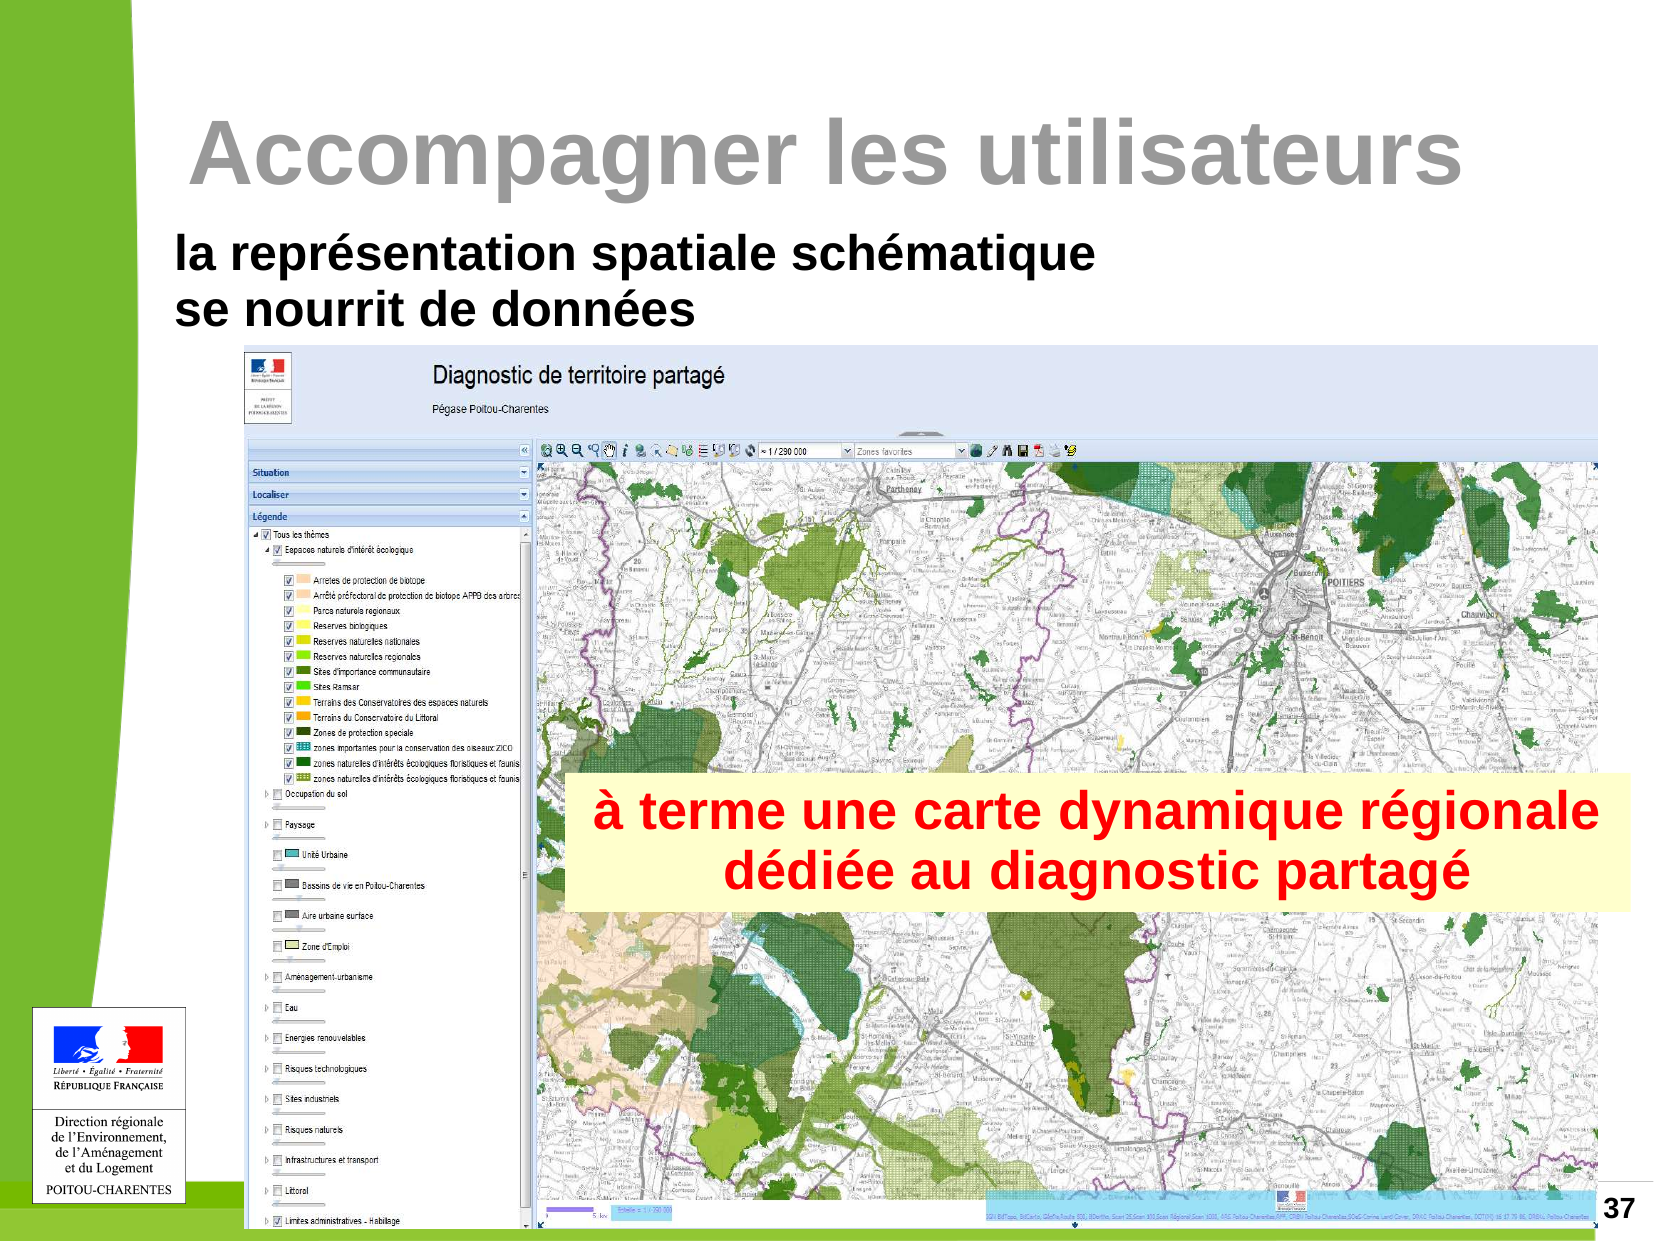

# Accompagner les utilisateurs
la représentation spatiale schématique
se nourrit de données
à terme une carte dynamique régionale
dédiée au diagnostic partagé